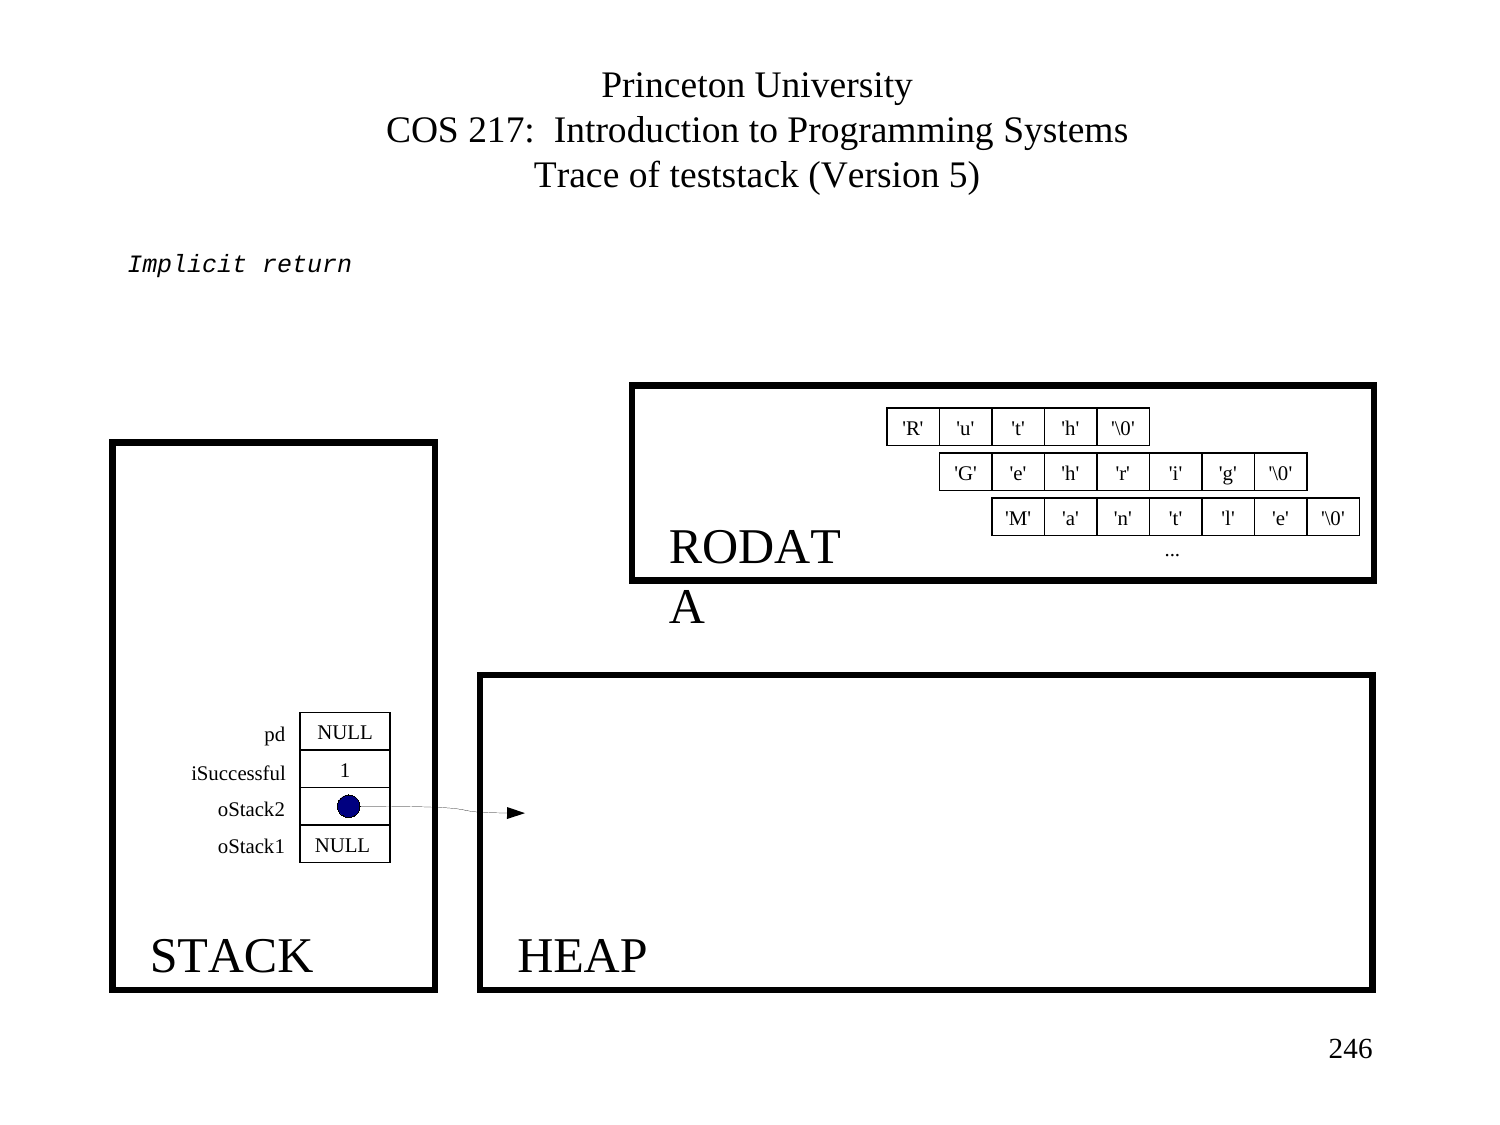

Princeton University
COS 217: Introduction to Programming Systems
Trace of teststack (Version 5)
Implicit return
'R'
'u'
't'
'h'
'\0'
'G'
'e'
'h'
'r'
'i'
'g'
'\0'
'M'
'a'
'n'
't'
'l'
'e'
'\0'
RODATA
...
pd
NULL
1
iSuccessful
oStack2
oStack1
NULL
STACK
HEAP
246